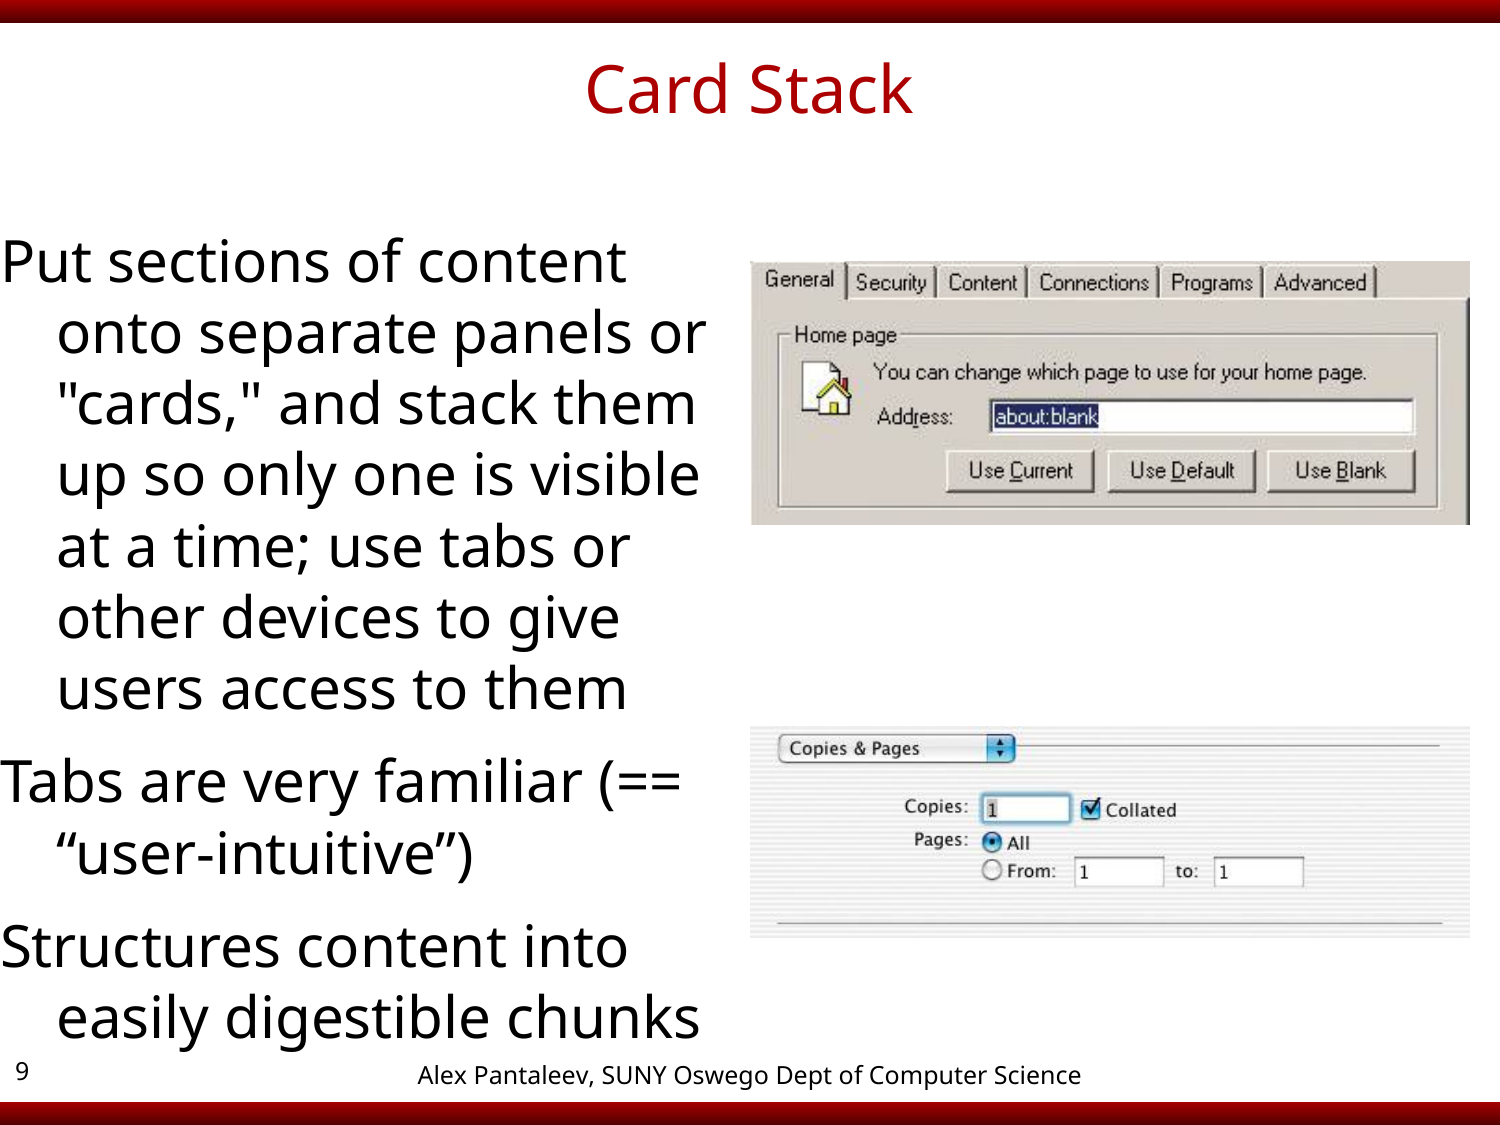

# Card Stack
Put sections of content onto separate panels or "cards," and stack them up so only one is visible at a time; use tabs or other devices to give users access to them
Tabs are very familiar (== “user-intuitive”)
Structures content into easily digestible chunks
9